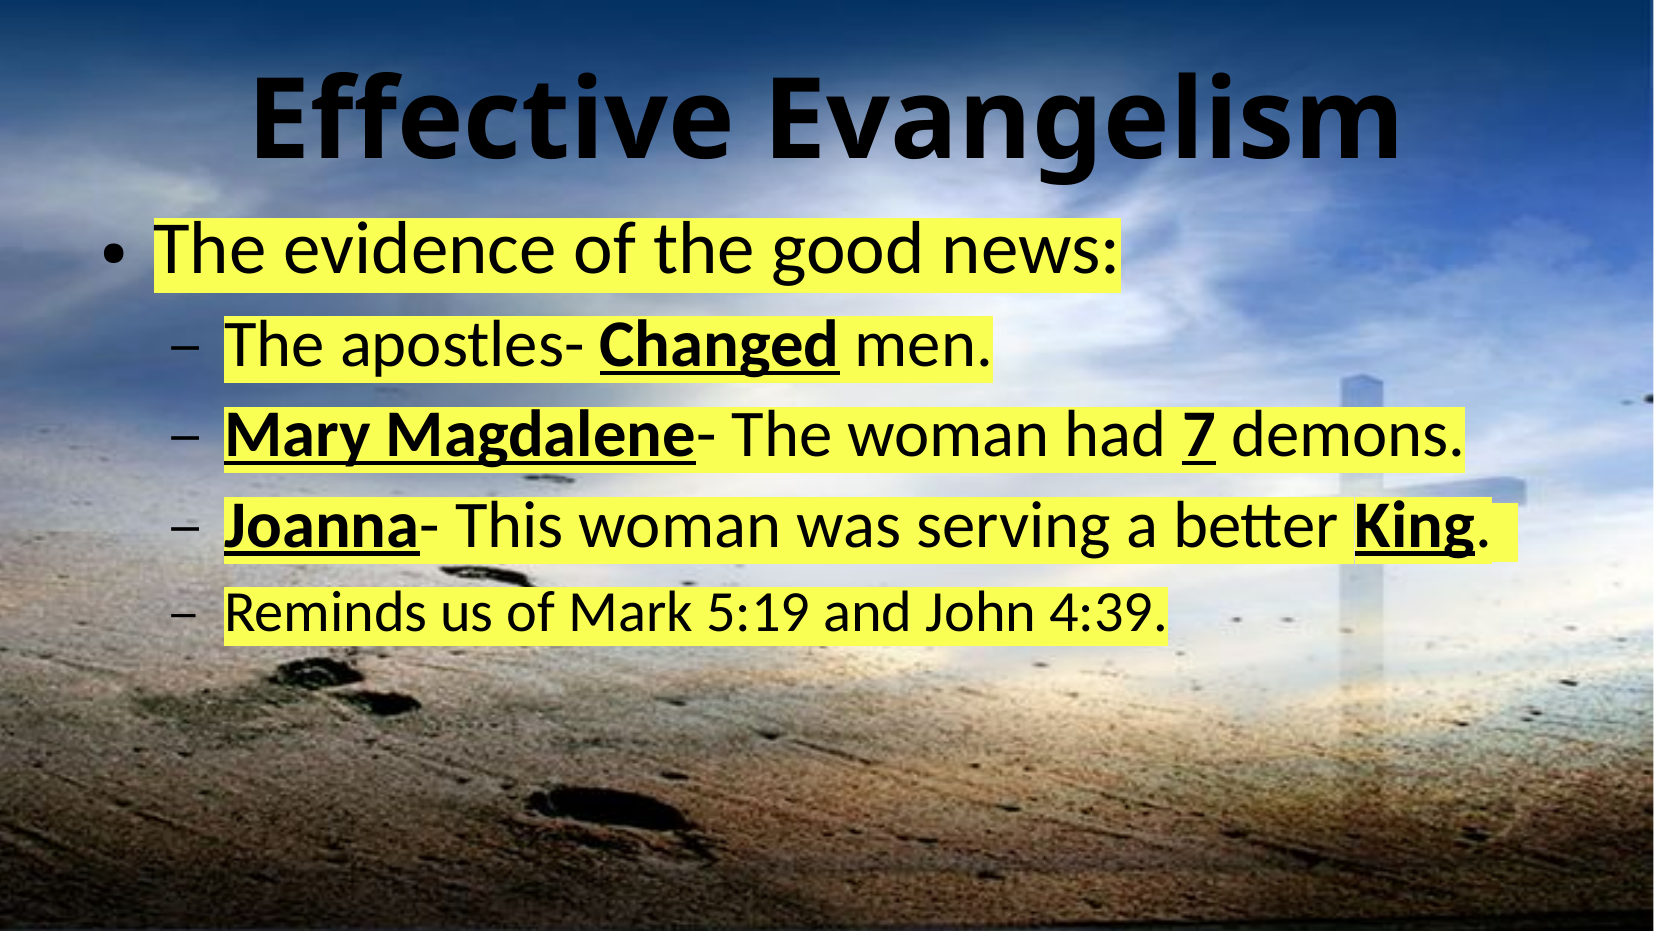

# Effective Evangelism
The evidence of the good news:
The apostles- Changed men.
Mary Magdalene- The woman had 7 demons.
Joanna- This woman was serving a better King.
Reminds us of Mark 5:19 and John 4:39.